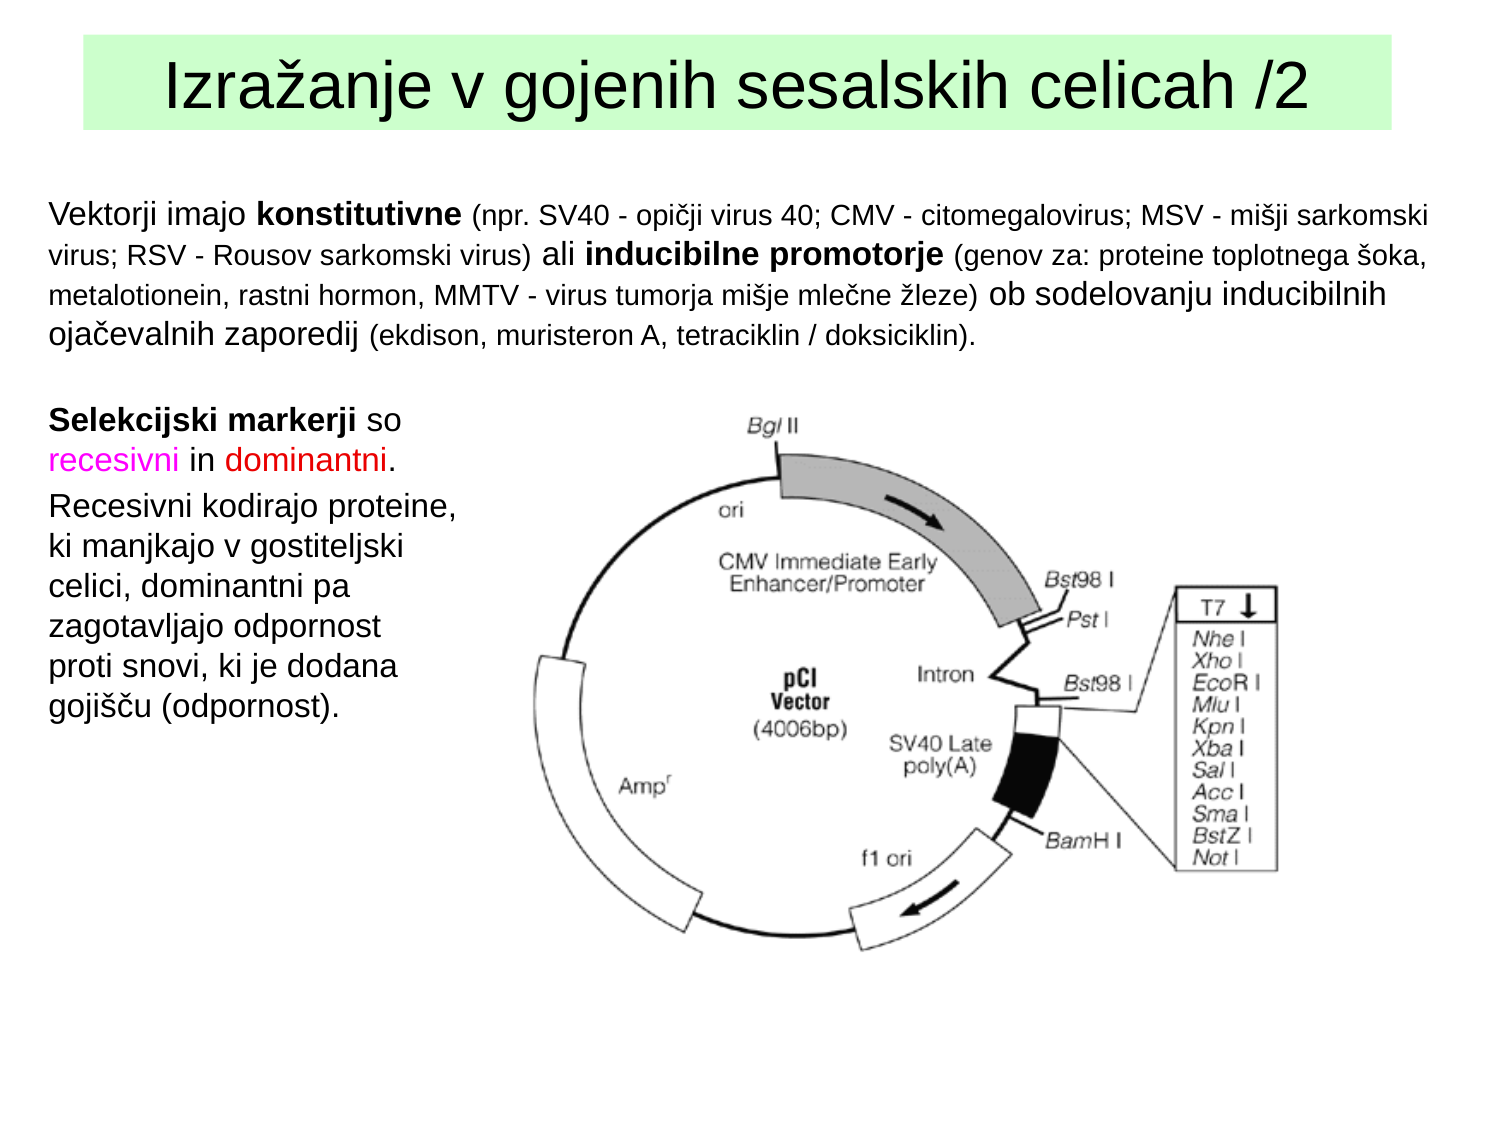

# Izražanje v gojenih sesalskih celicah /2
Vektorji imajo konstitutivne (npr. SV40 - opičji virus 40; CMV - citomegalovirus; MSV - mišji sarkomski virus; RSV - Rousov sarkomski virus) ali inducibilne promotorje (genov za: proteine toplotnega šoka, metalotionein, rastni hormon, MMTV - virus tumorja mišje mlečne žleze) ob sodelovanju inducibilnih ojačevalnih zaporedij (ekdison, muristeron A, tetraciklin / doksiciklin).
Selekcijski markerji so
recesivni in dominantni.
Recesivni kodirajo proteine,
ki manjkajo v gostiteljski
celici, dominantni pa
zagotavljajo odpornost
proti snovi, ki je dodana
gojišču (odpornost).